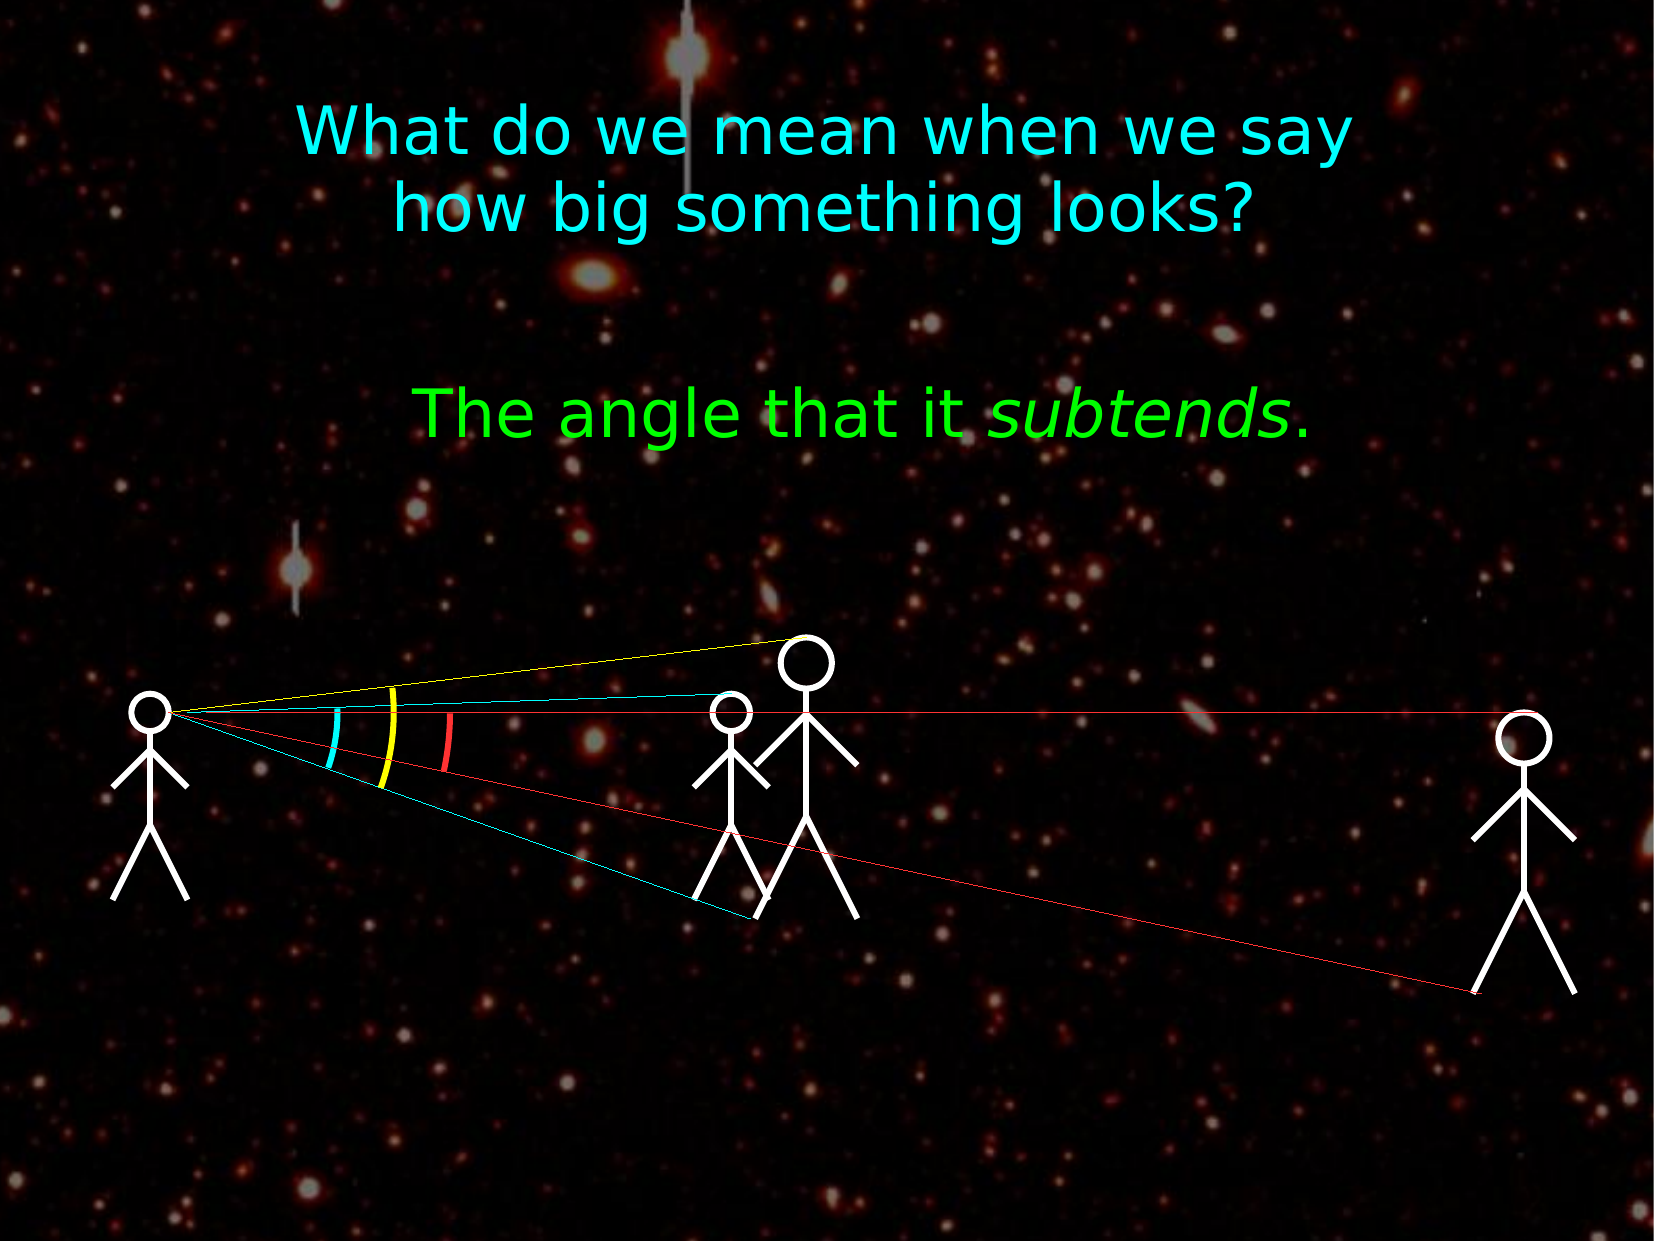

What do we mean when we say how big something looks?
The angle that it subtends.